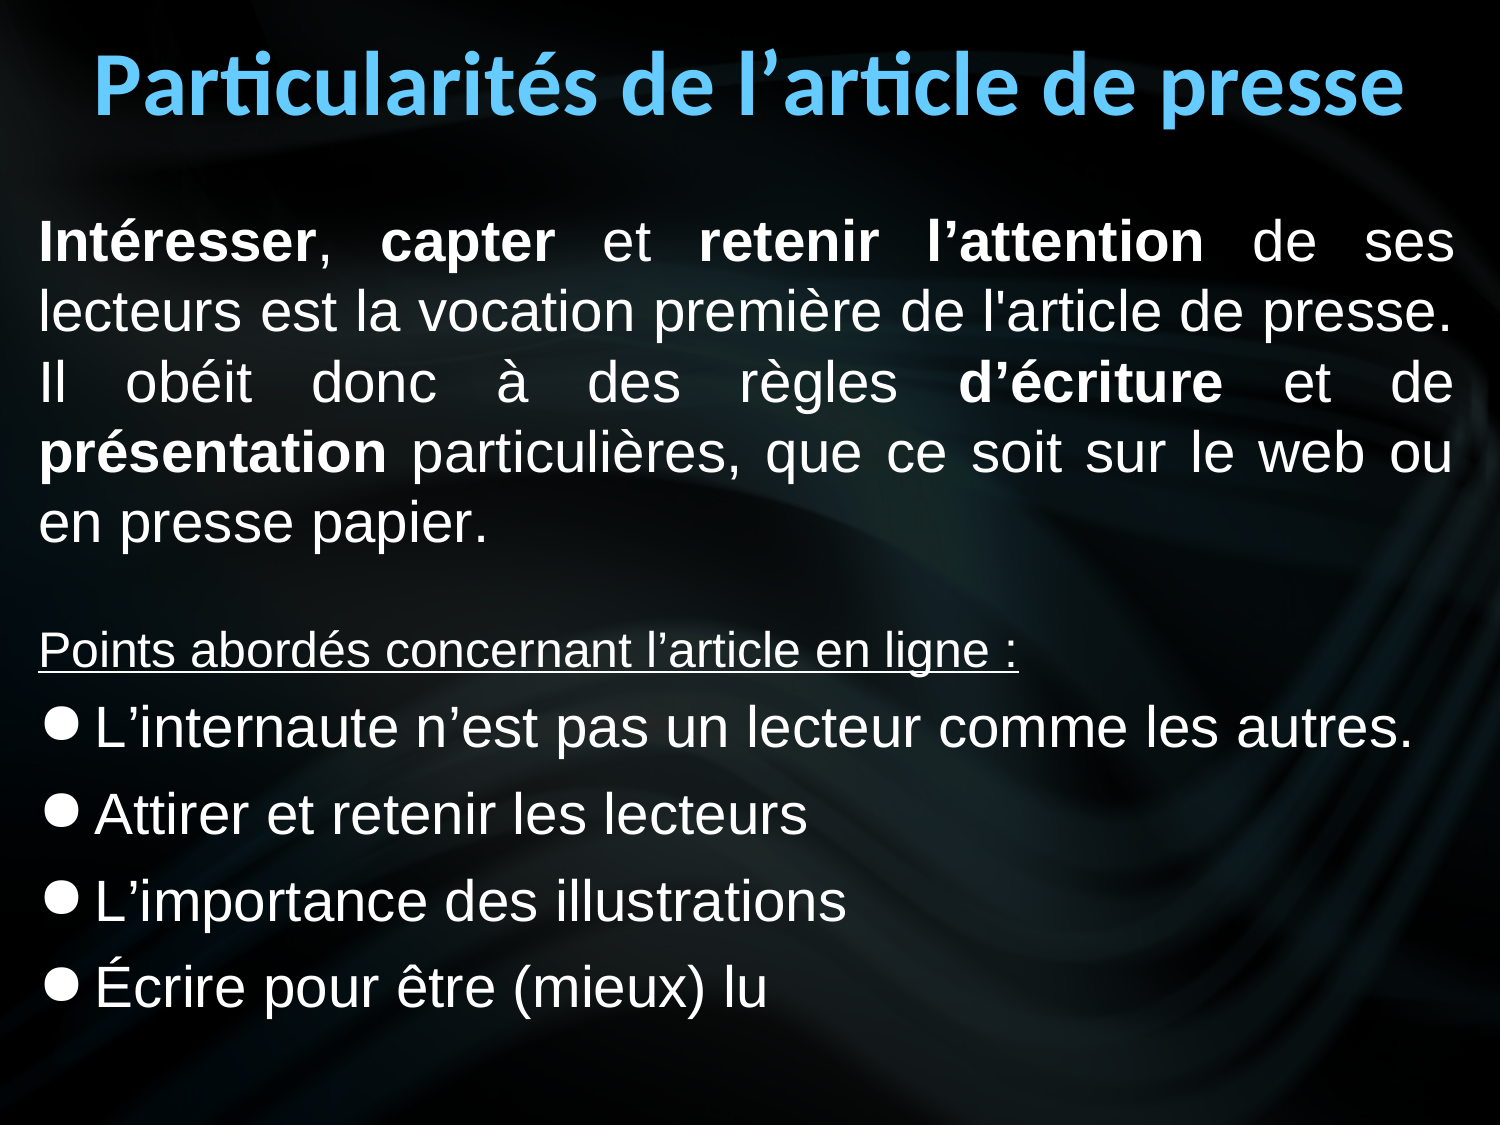

# Particularités de l’article de presse
Intéresser, capter et retenir l’attention de ses lecteurs est la vocation première de l'article de presse. Il obéit donc à des règles d’écriture et de présentation particulières, que ce soit sur le web ou en presse papier.
Points abordés concernant l’article en ligne :
L’internaute n’est pas un lecteur comme les autres.
Attirer et retenir les lecteurs
L’importance des illustrations
Écrire pour être (mieux) lu